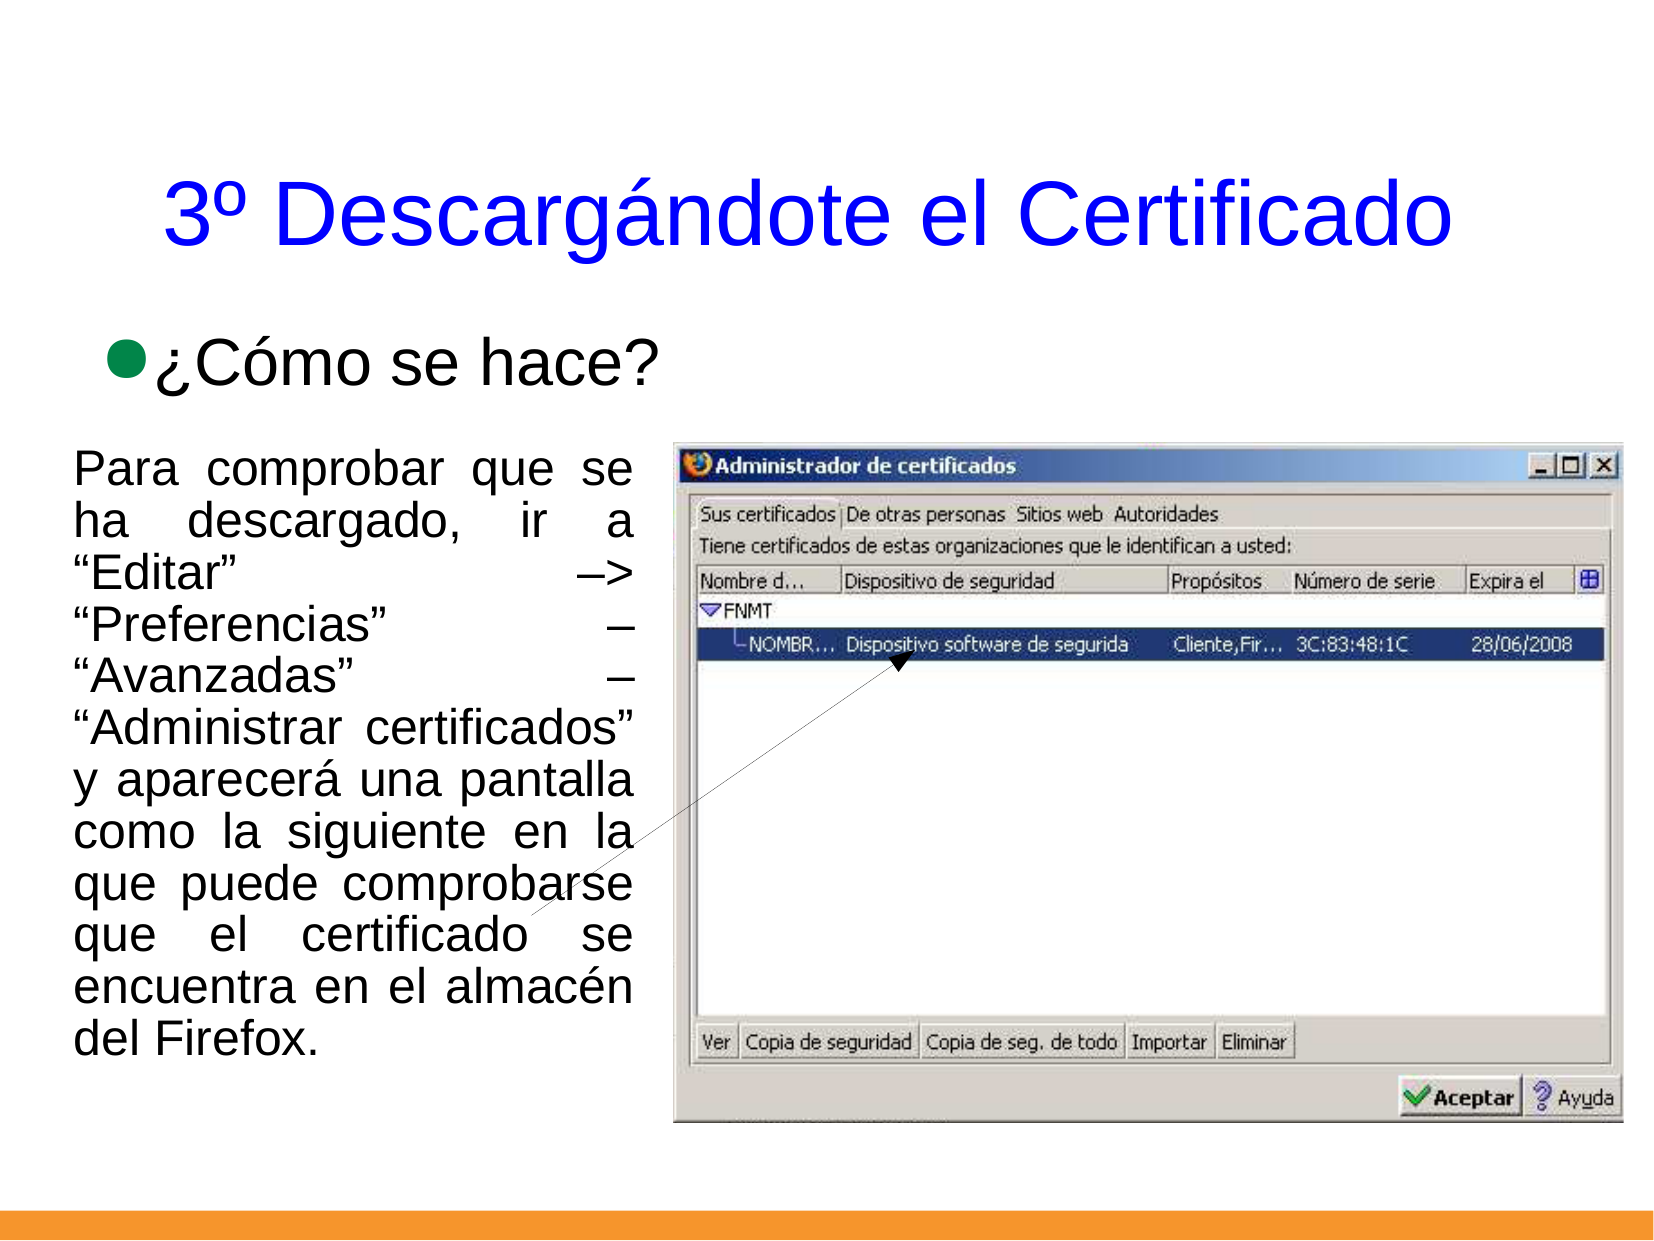

# 3º Descargándote el Certificado
¿Cómo se hace?
Para comprobar que se ha descargado, ir a “Editar” –> “Preferencias” – “Avanzadas” – “Administrar certificados” y aparecerá una pantalla como la siguiente en la que puede comprobarse que el certificado se encuentra en el almacén del Firefox.